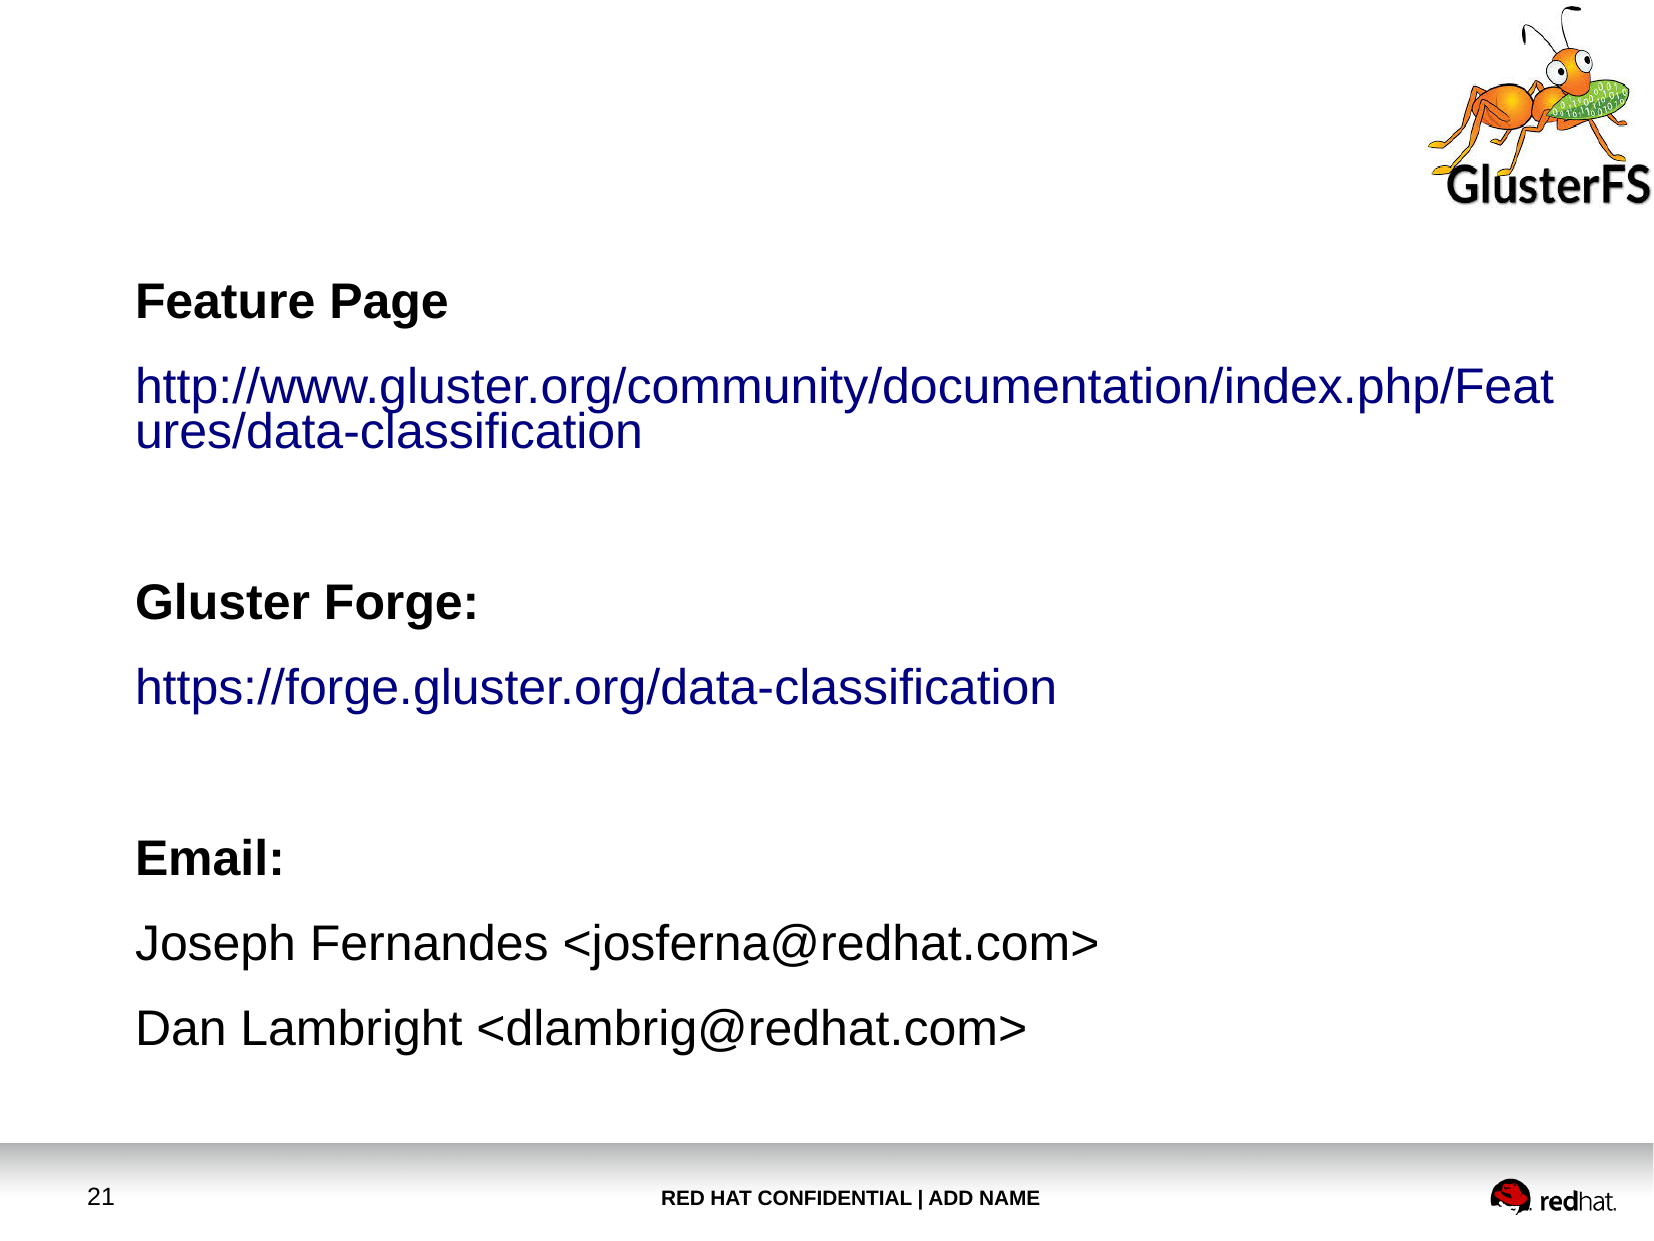

# Feature Page
http://www.gluster.org/community/documentation/index.php/Features/data-classification
Gluster Forge:
https://forge.gluster.org/data-classification
Email:
Joseph Fernandes <josferna@redhat.com>
Dan Lambright <dlambrig@redhat.com>